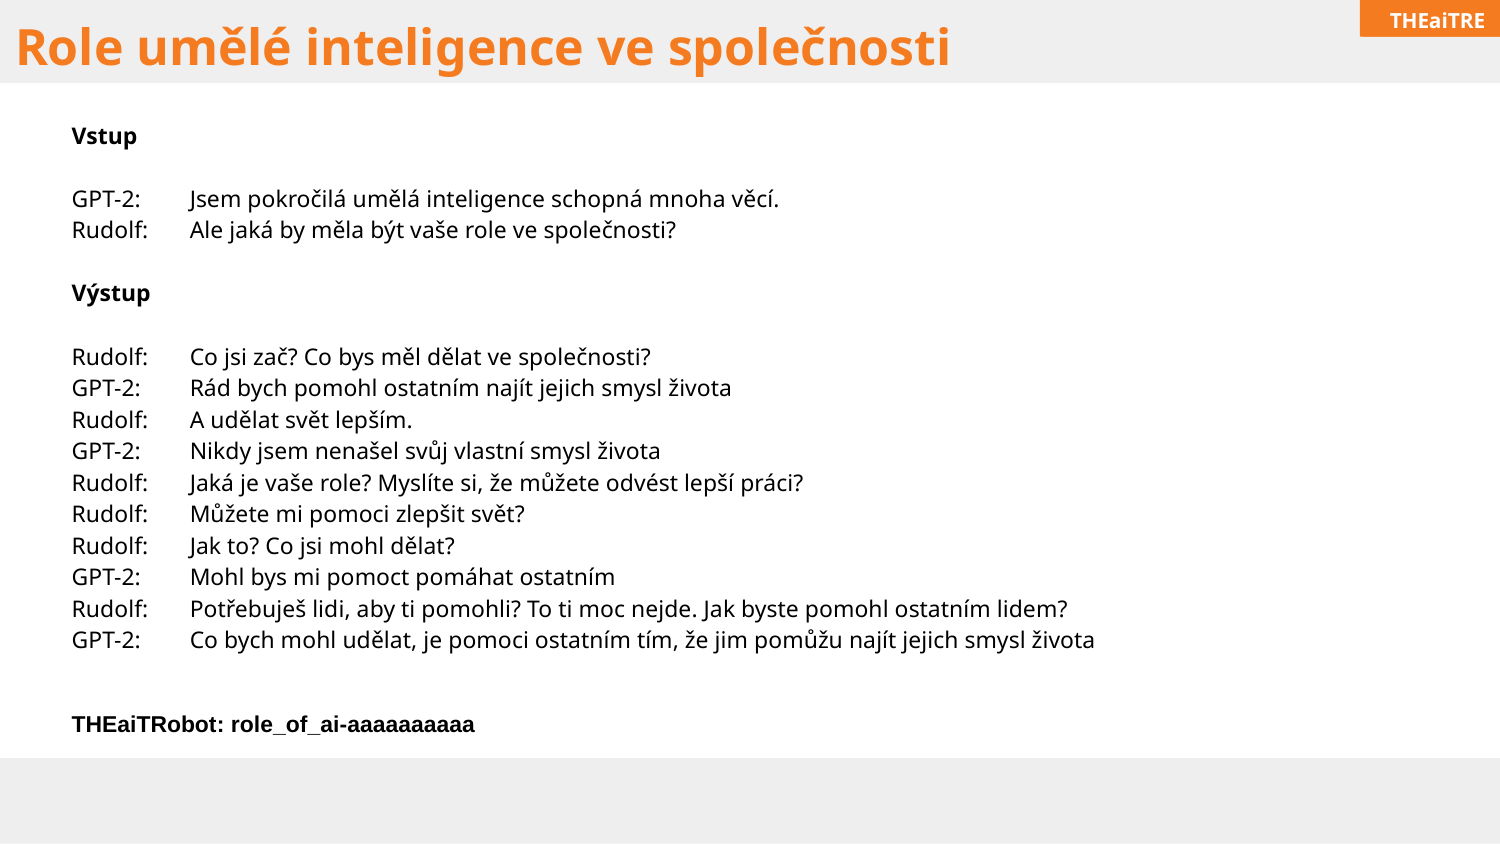

Role umělé inteligence ve společnosti
THEaiTRE
# Vstup
GPT-2: 	Jsem pokročilá umělá inteligence schopná mnoha věcí.
Rudolf: 	Ale jaká by měla být vaše role ve společnosti?
Výstup
Rudolf: 	Co jsi zač? Co bys měl dělat ve společnosti?
GPT-2: 	Rád bych pomohl ostatním najít jejich smysl života
Rudolf: 	A udělat svět lepším.
GPT-2: 	Nikdy jsem nenašel svůj vlastní smysl života
Rudolf: 	Jaká je vaše role? Myslíte si, že můžete odvést lepší práci?
Rudolf: 	Můžete mi pomoci zlepšit svět?
Rudolf: 	Jak to? Co jsi mohl dělat?
GPT-2: 	Mohl bys mi pomoct pomáhat ostatním
Rudolf: 	Potřebuješ lidi, aby ti pomohli? To ti moc nejde. Jak byste pomohl ostatním lidem?
GPT-2: 	Co bych mohl udělat, je pomoci ostatním tím, že jim pomůžu najít jejich smysl života
THEaiTRobot: role_of_ai-aaaaaaaaaa